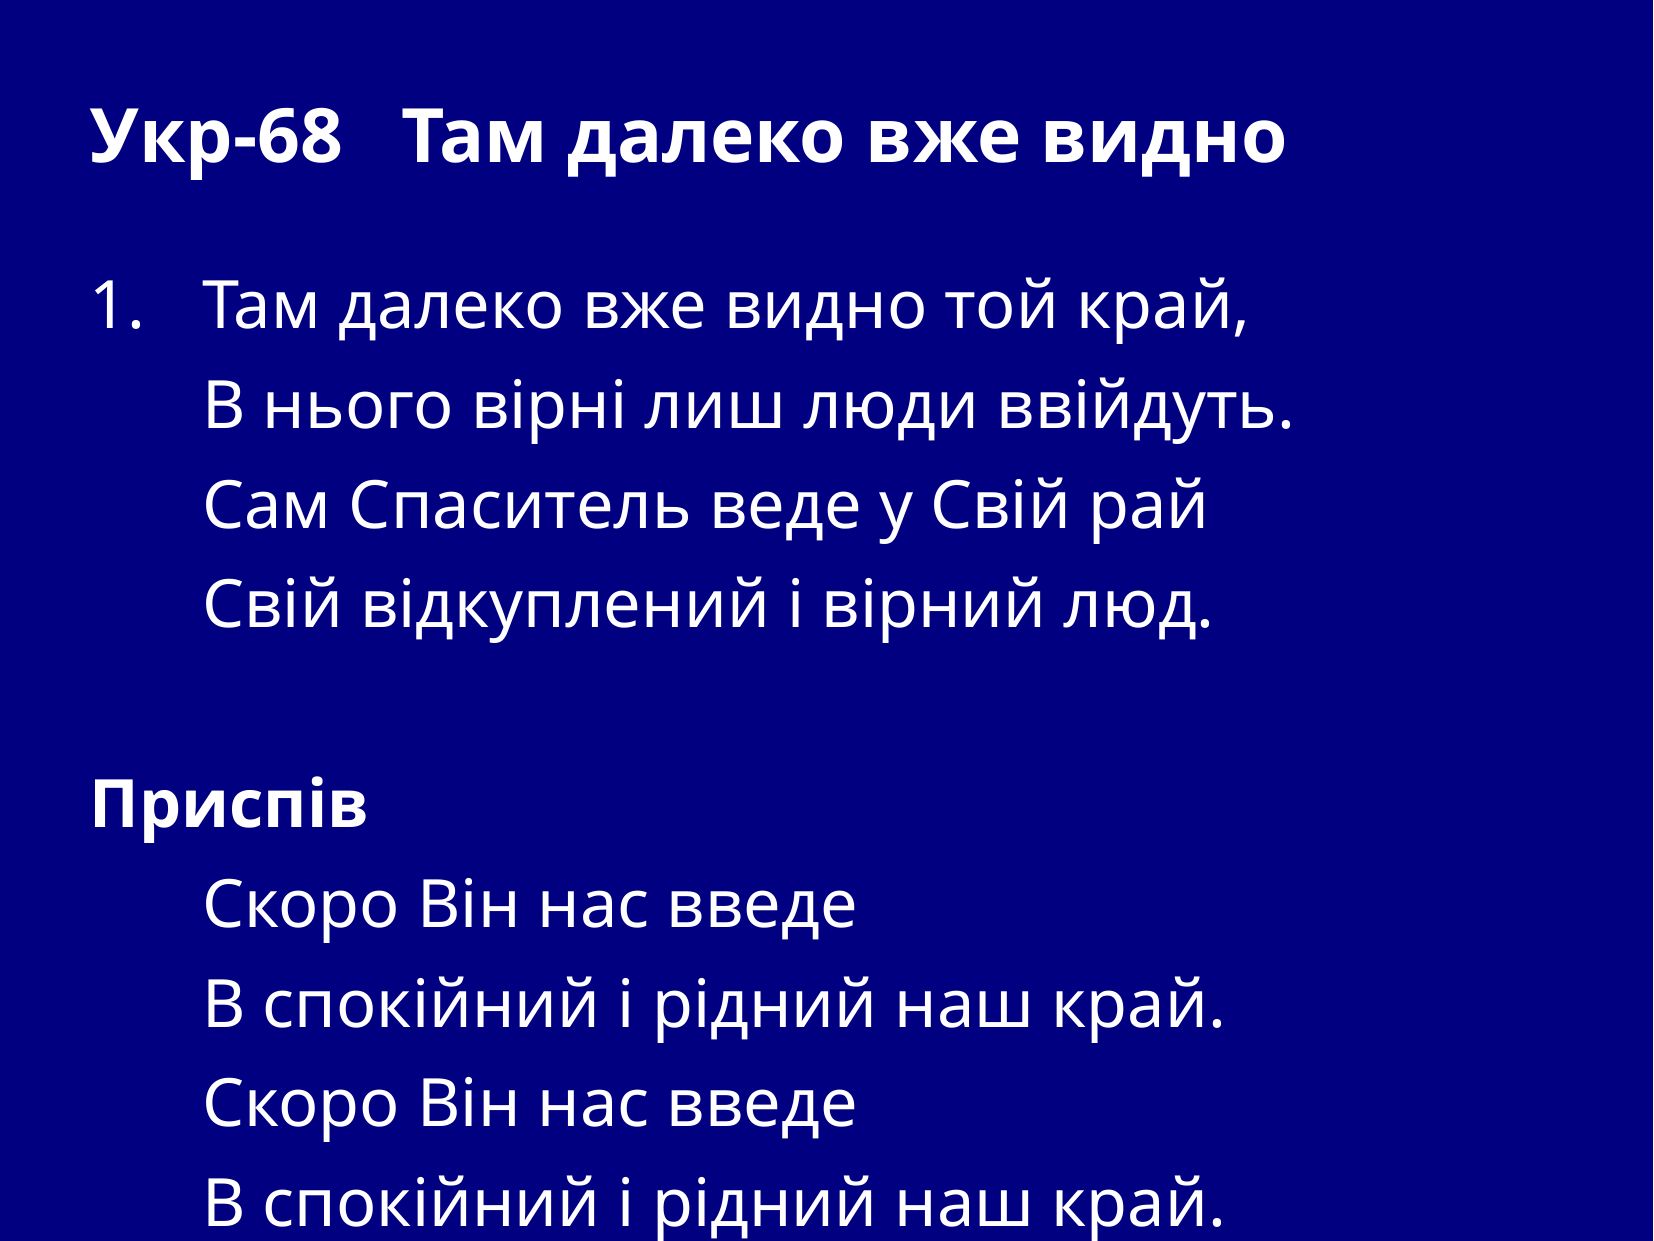

Укр-68 Там далеко вже видно
1.	Там далеко вже видно той край,
	В нього вірні лиш люди ввійдуть.
	Сам Спаситель веде у Свій рай
	Свій відкуплений і вірний люд.
Приспів
	Скоро Він нас введе
	В спокійний і рідний наш край.
	Скоро Він нас введе
	В спокійний і рідний наш край.